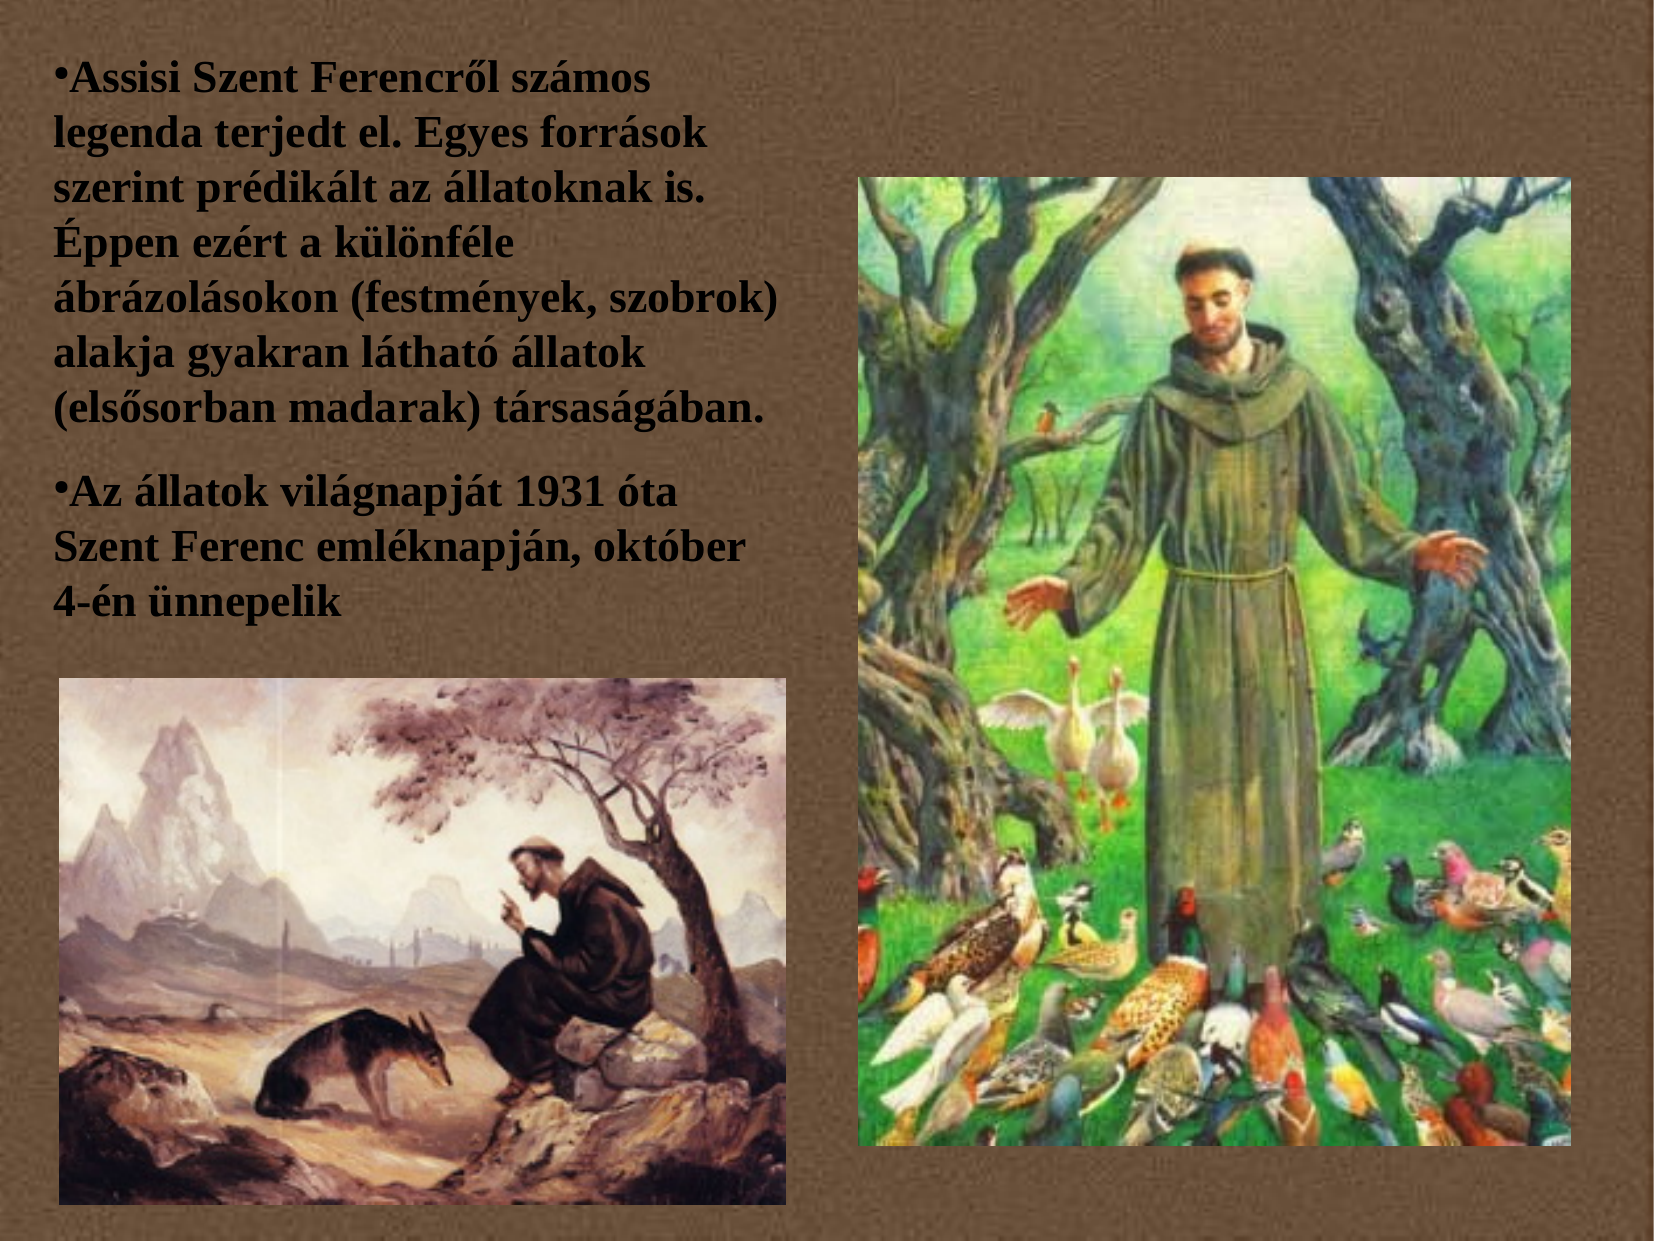

# Assisi Szent Ferencről számos legenda terjedt el. Egyes források szerint prédikált az állatoknak is. Éppen ezért a különféle ábrázolásokon (festmények, szobrok) alakja gyakran látható állatok (elsősorban madarak) társaságában.
Az állatok világnapját 1931 óta Szent Ferenc emléknapján, október 4-én ünnepelik